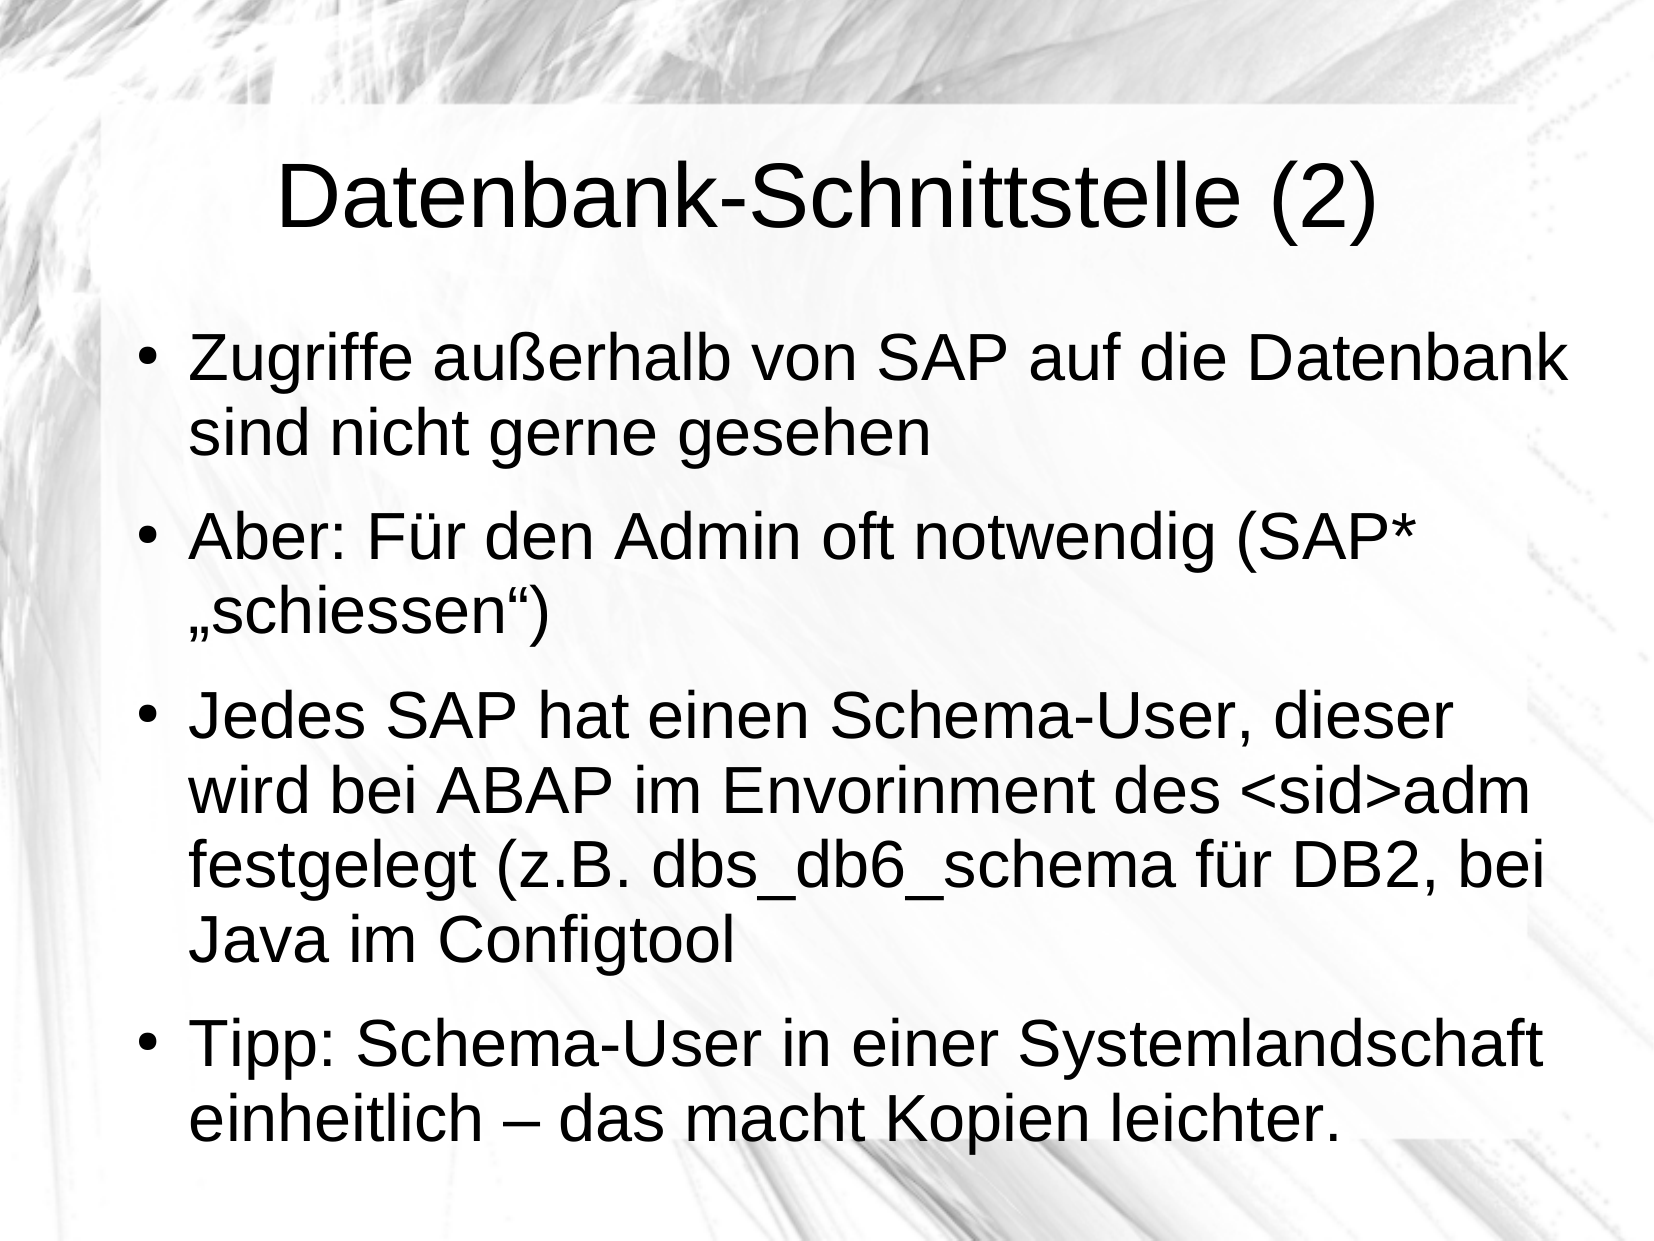

# Datenbank-Schnittstelle (2)
Zugriffe außerhalb von SAP auf die Datenbank sind nicht gerne gesehen
Aber: Für den Admin oft notwendig (SAP* „schiessen“)
Jedes SAP hat einen Schema-User, dieser wird bei ABAP im Envorinment des <sid>adm festgelegt (z.B. dbs_db6_schema für DB2, bei Java im Configtool
Tipp: Schema-User in einer Systemlandschaft einheitlich – das macht Kopien leichter.